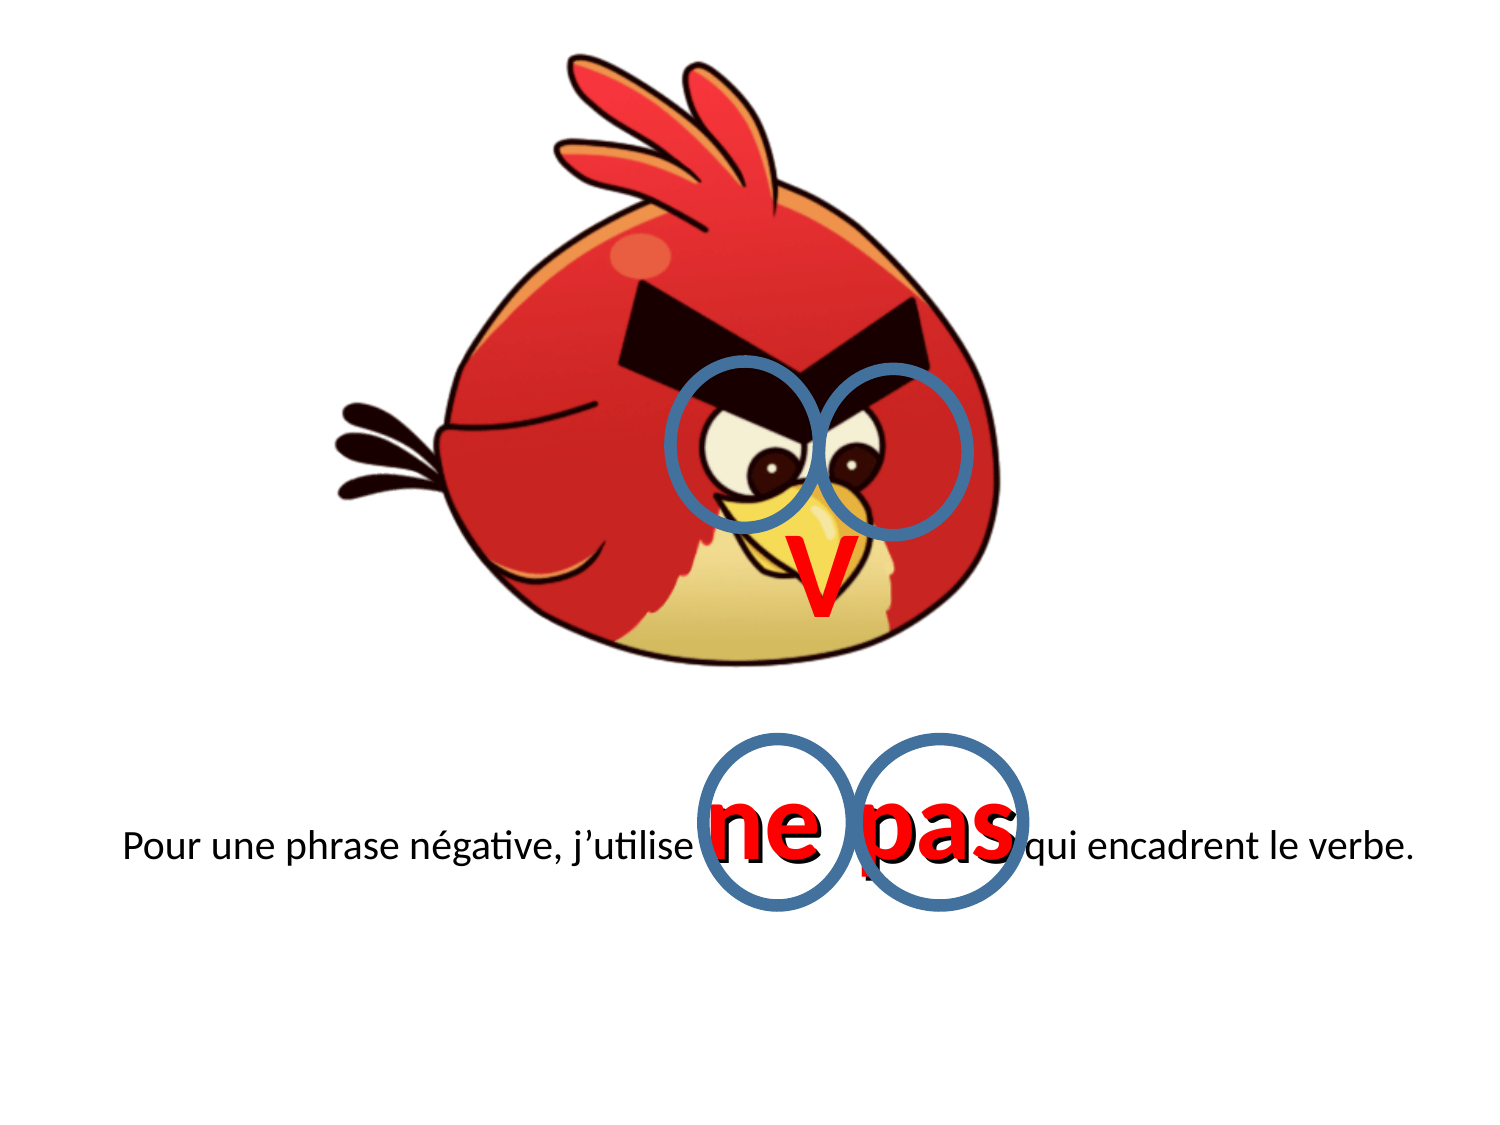

V
Pour une phrase négative, j’utilise ne pas qui encadrent le verbe.